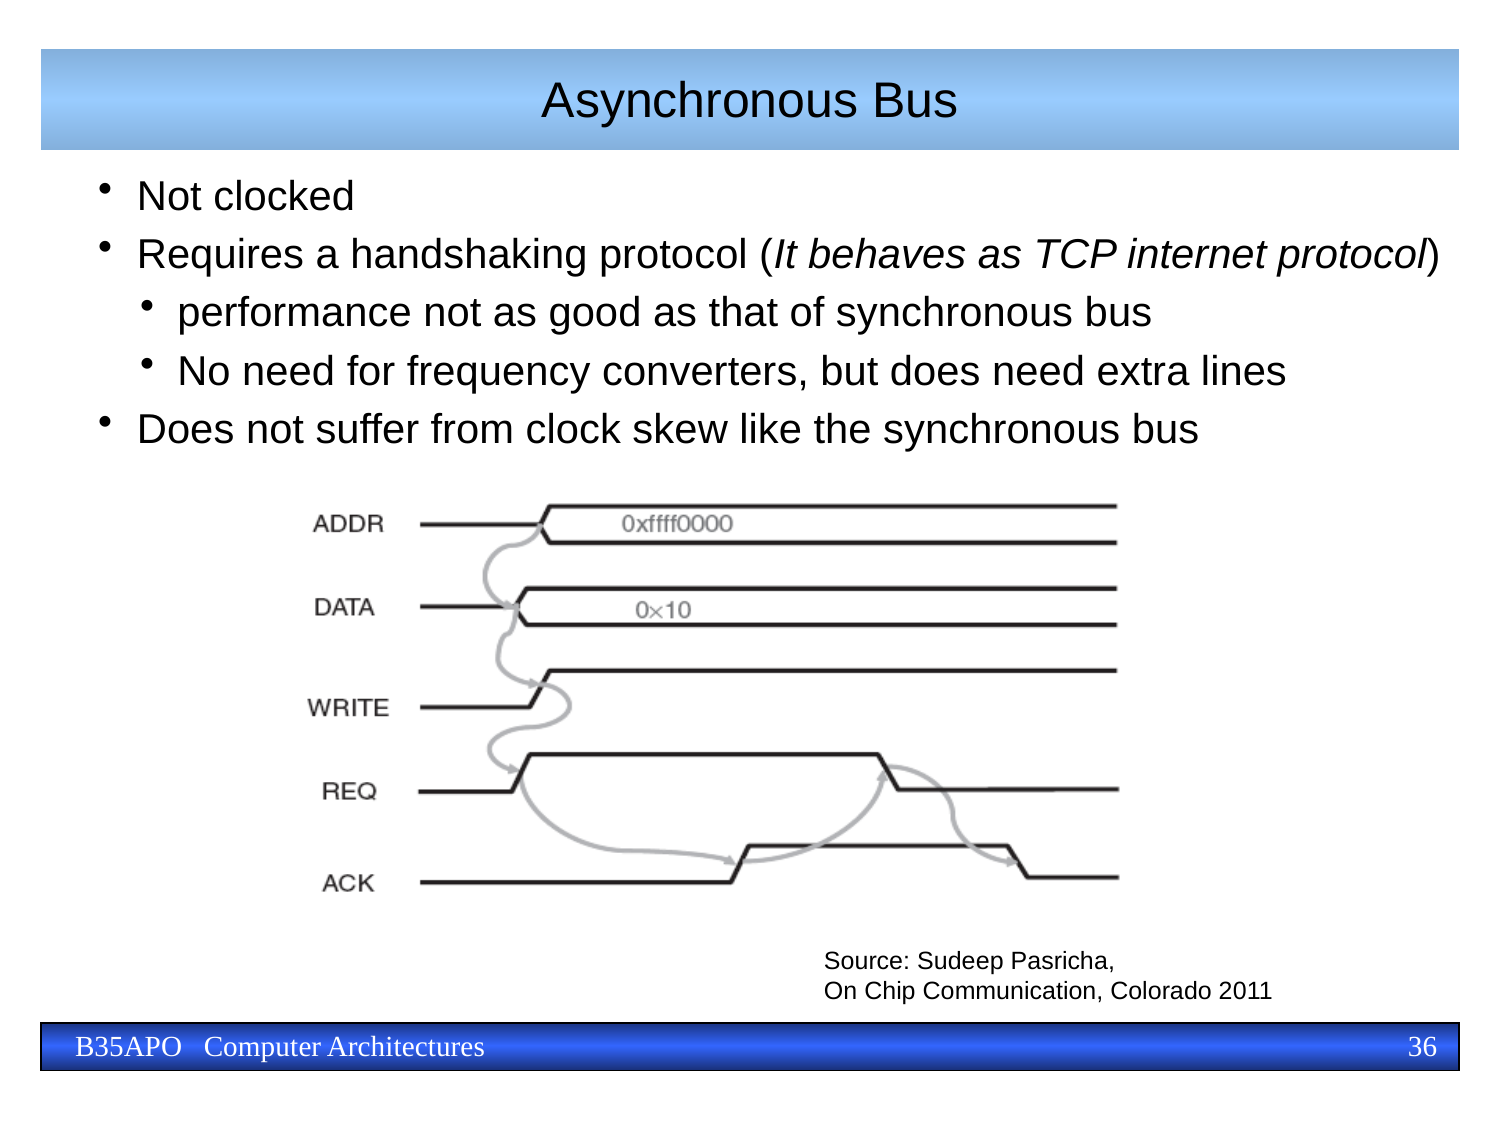

# Asynchronous Bus
Not clocked
Requires a handshaking protocol (It behaves as TCP internet protocol)
performance not as good as that of synchronous bus
No need for frequency converters, but does need extra lines
Does not suffer from clock skew like the synchronous bus
Source: Sudeep Pasricha,
On Chip Communication, Colorado 2011
B35APO Computer Architectures
B35APO Computer Architectures
36